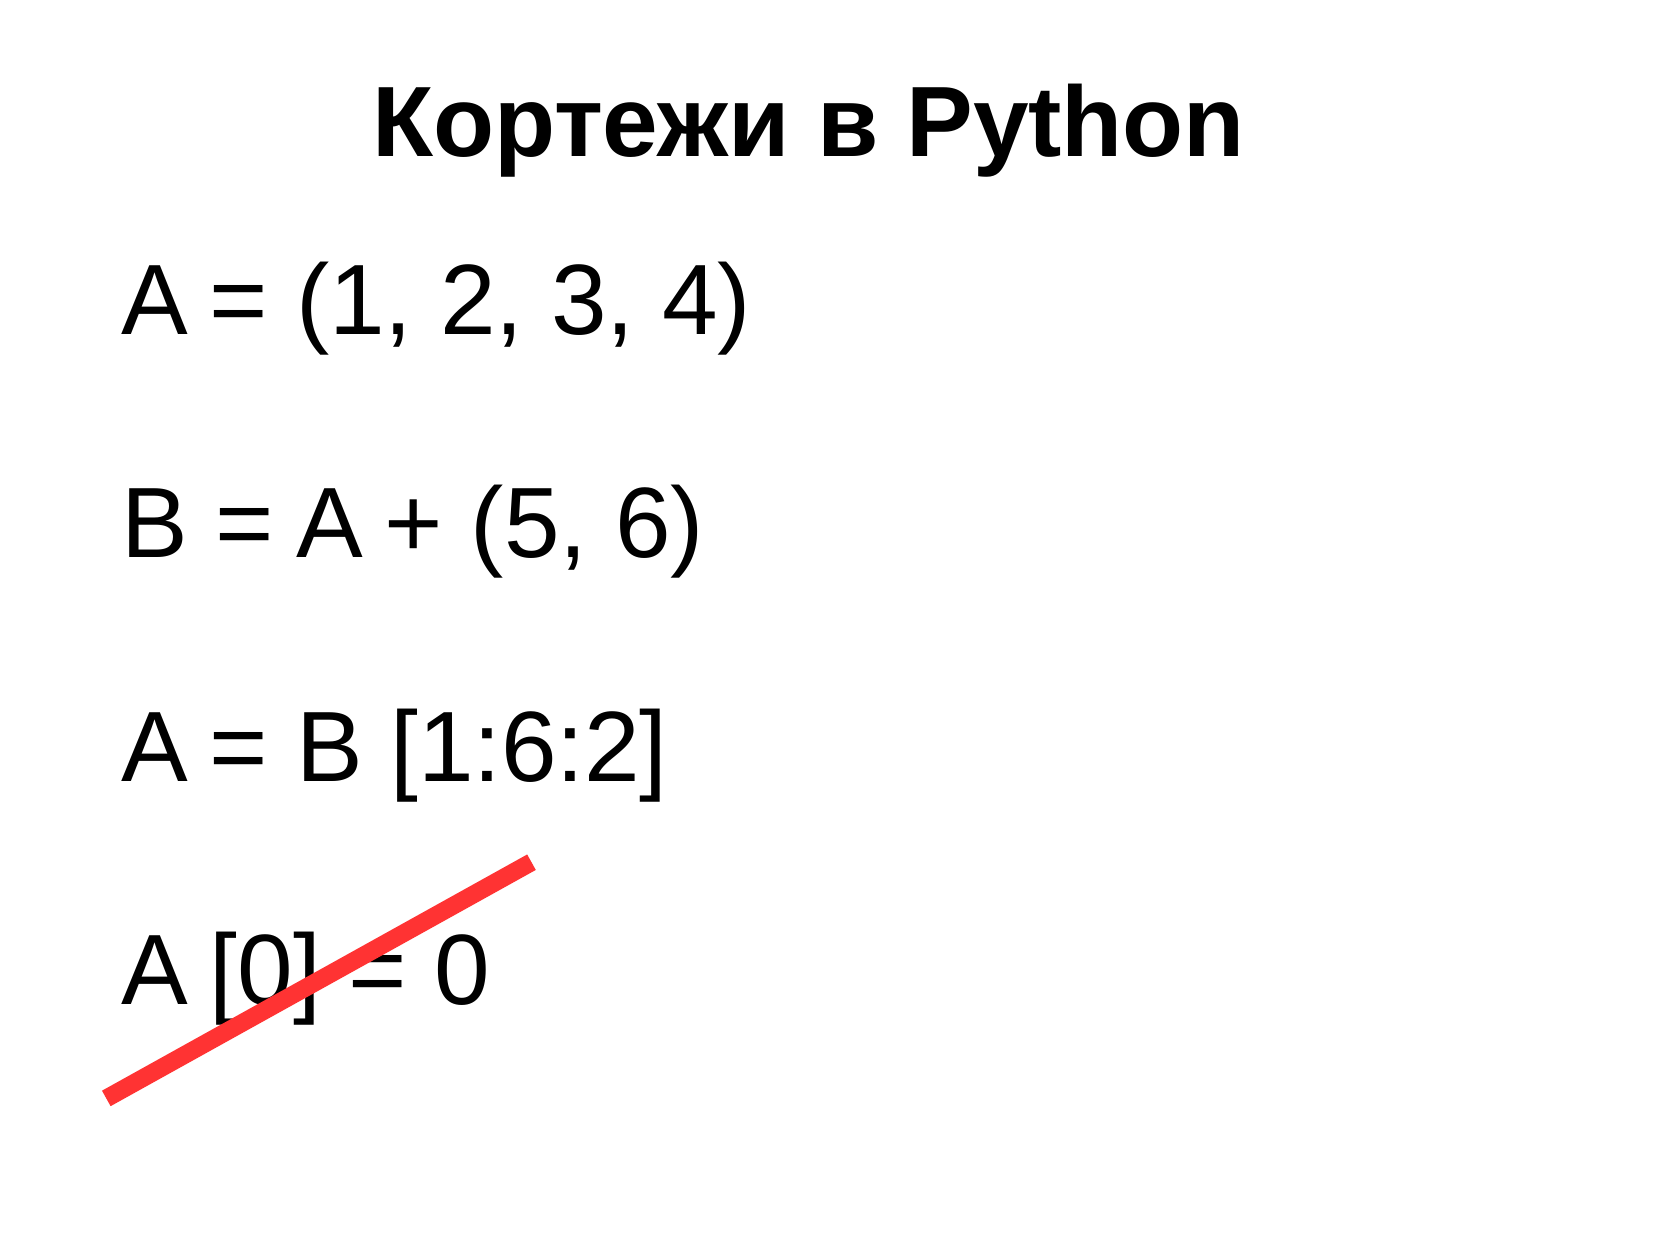

Кортежи в Python
A = (1, 2, 3, 4)
B = A + (5, 6)
A = B [1:6:2]
A [0] = 0